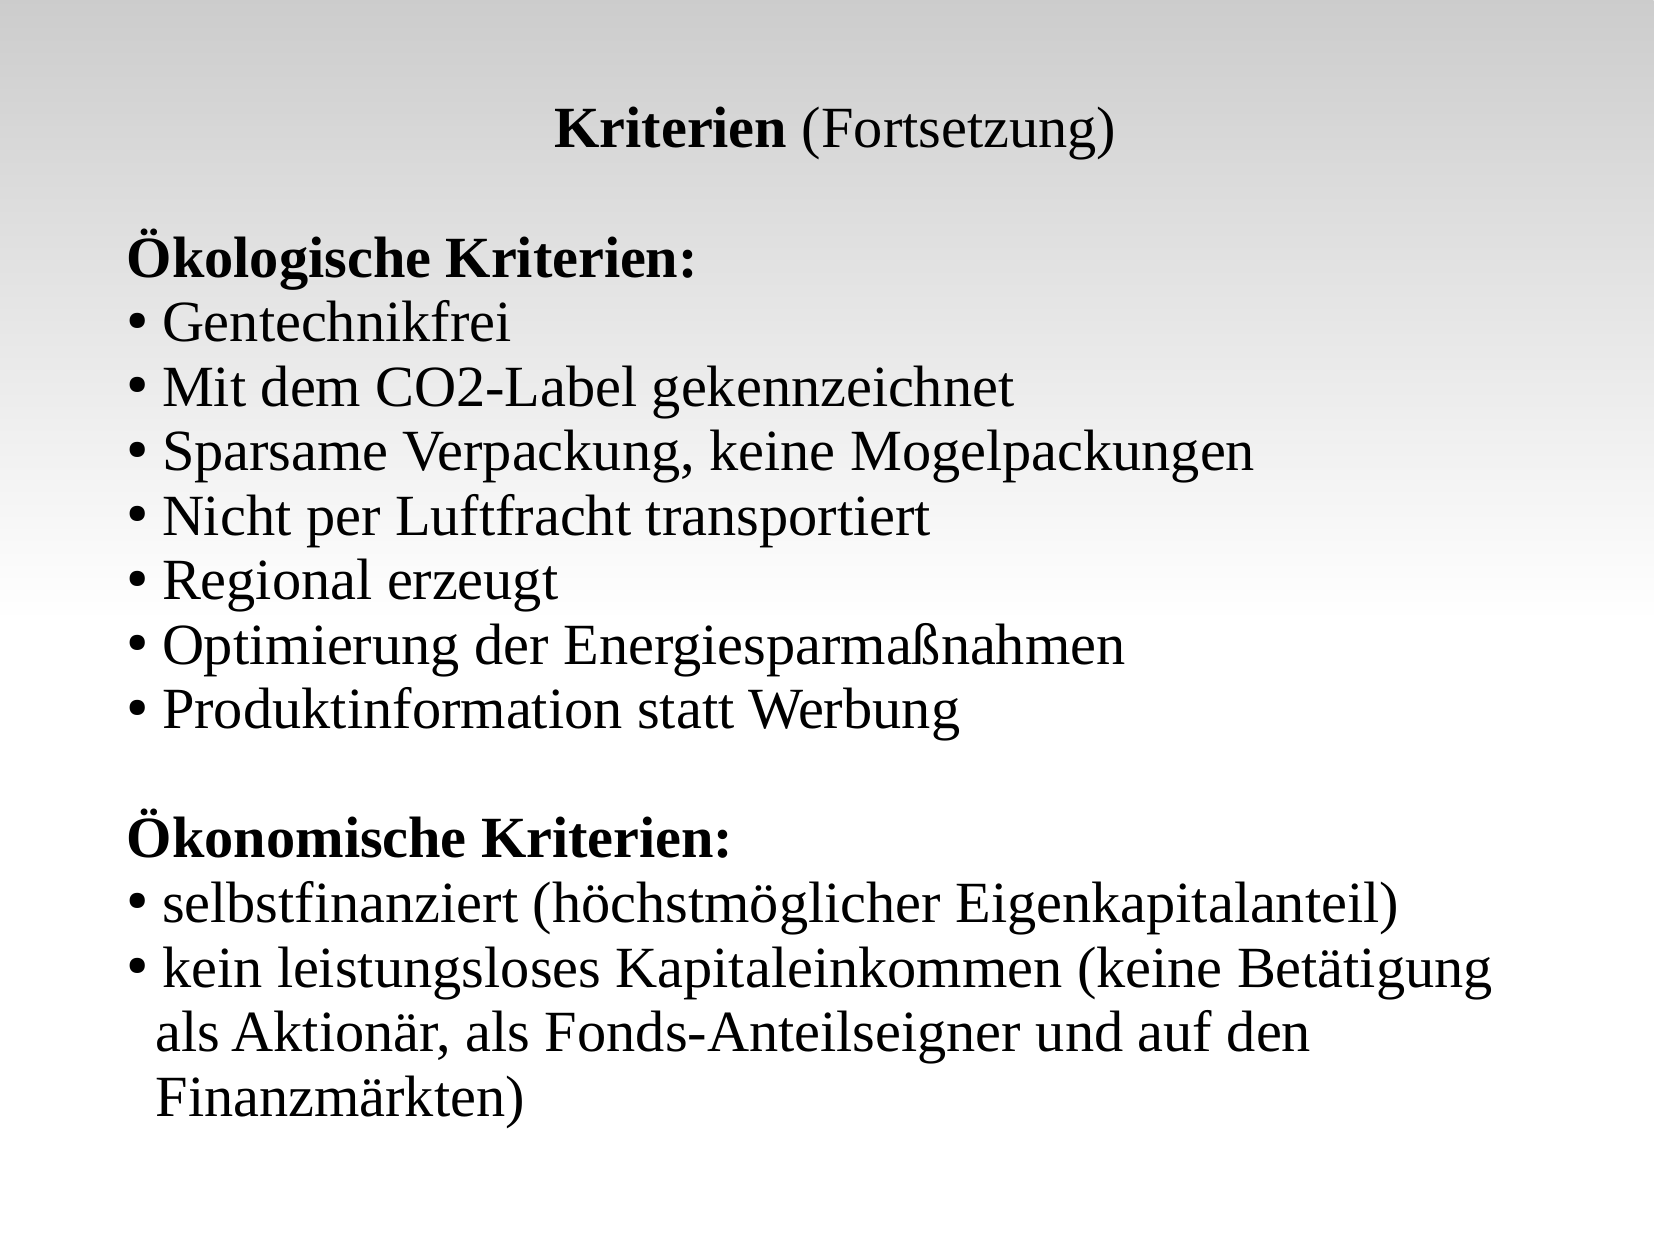

Kriterien (Fortsetzung)
Ökologische Kriterien:
 Gentechnikfrei
 Mit dem CO2-Label gekennzeichnet
 Sparsame Verpackung, keine Mogelpackungen
 Nicht per Luftfracht transportiert
 Regional erzeugt
 Optimierung der Energiesparmaßnahmen
 Produktinformation statt Werbung
Ökonomische Kriterien:
 selbstfinanziert (höchstmöglicher Eigenkapitalanteil)
 kein leistungsloses Kapitaleinkommen (keine Betätigung als Aktionär, als Fonds-Anteilseigner und auf den Finanzmärkten)